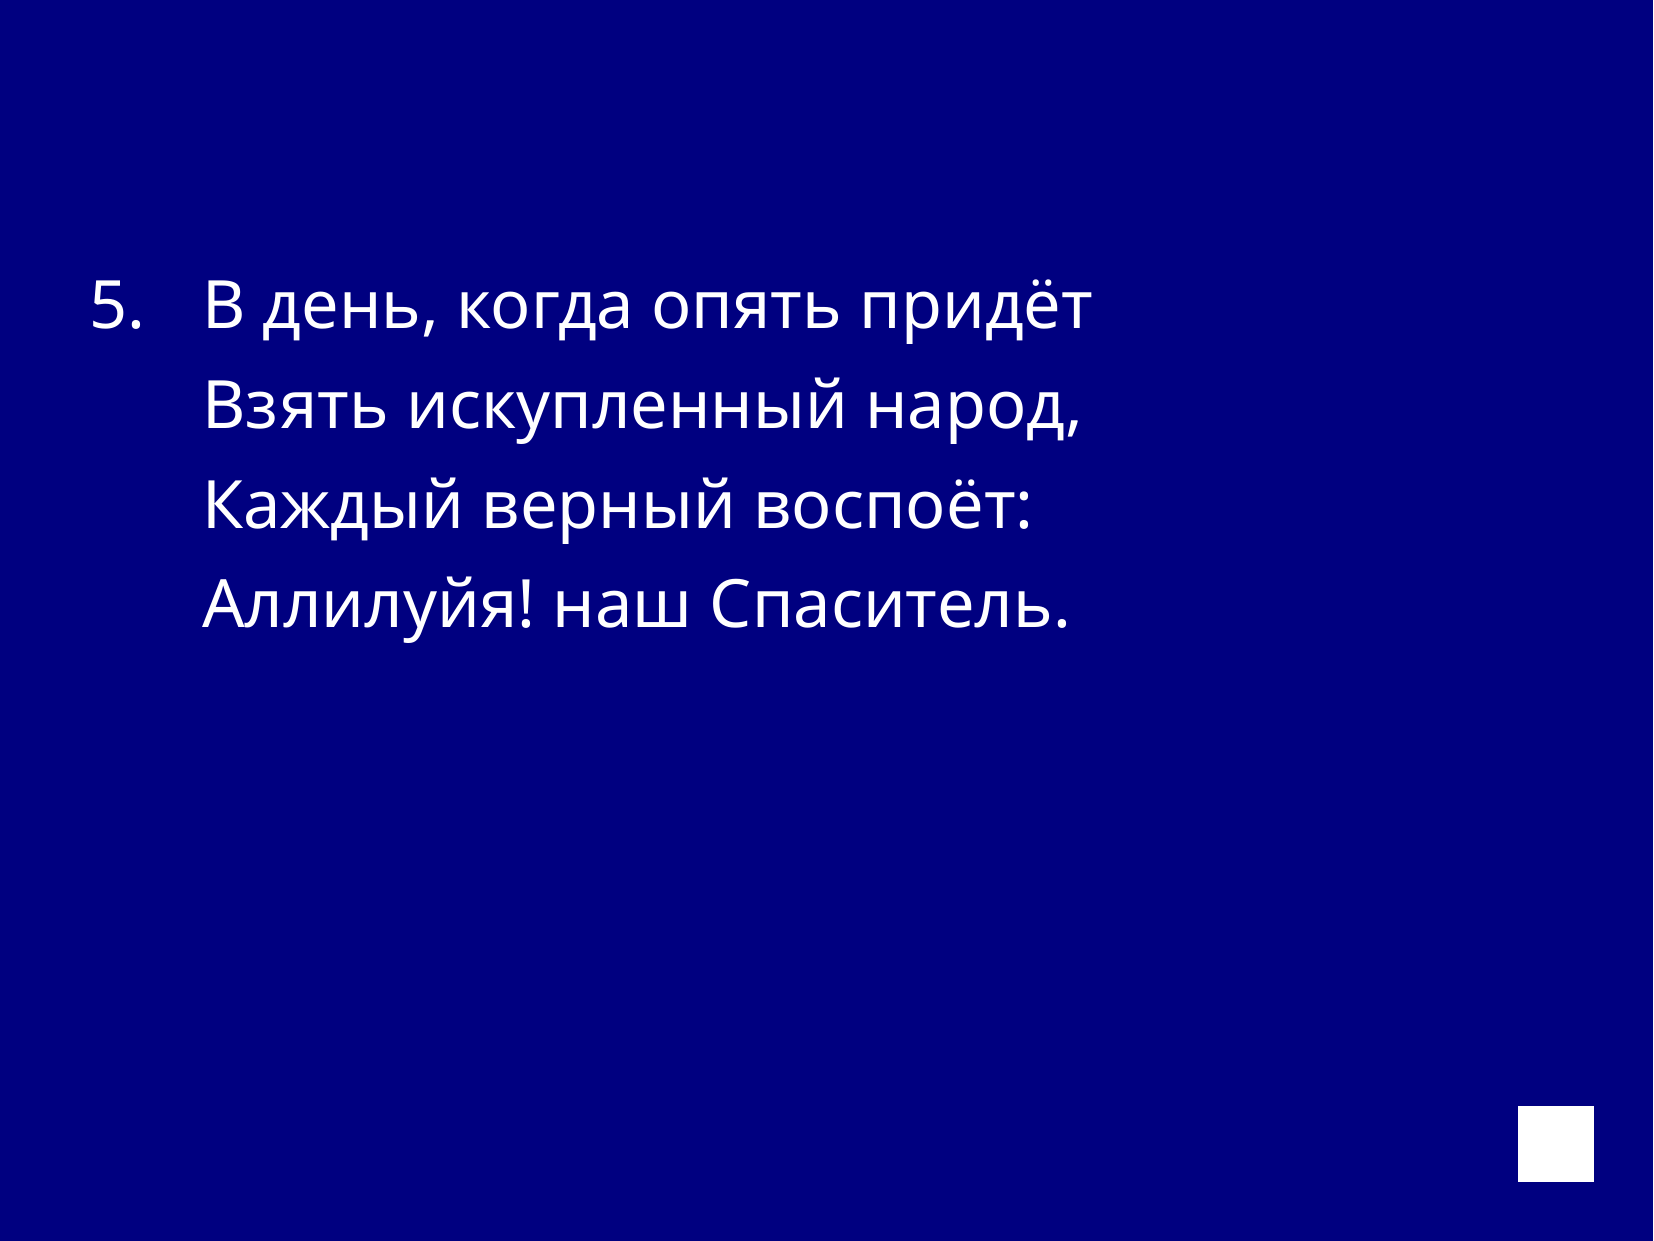

5.	В день, когда опять придёт
	Взять искупленный народ,
	Каждый верный воспоёт:
	Аллилуйя! наш Спаситель.